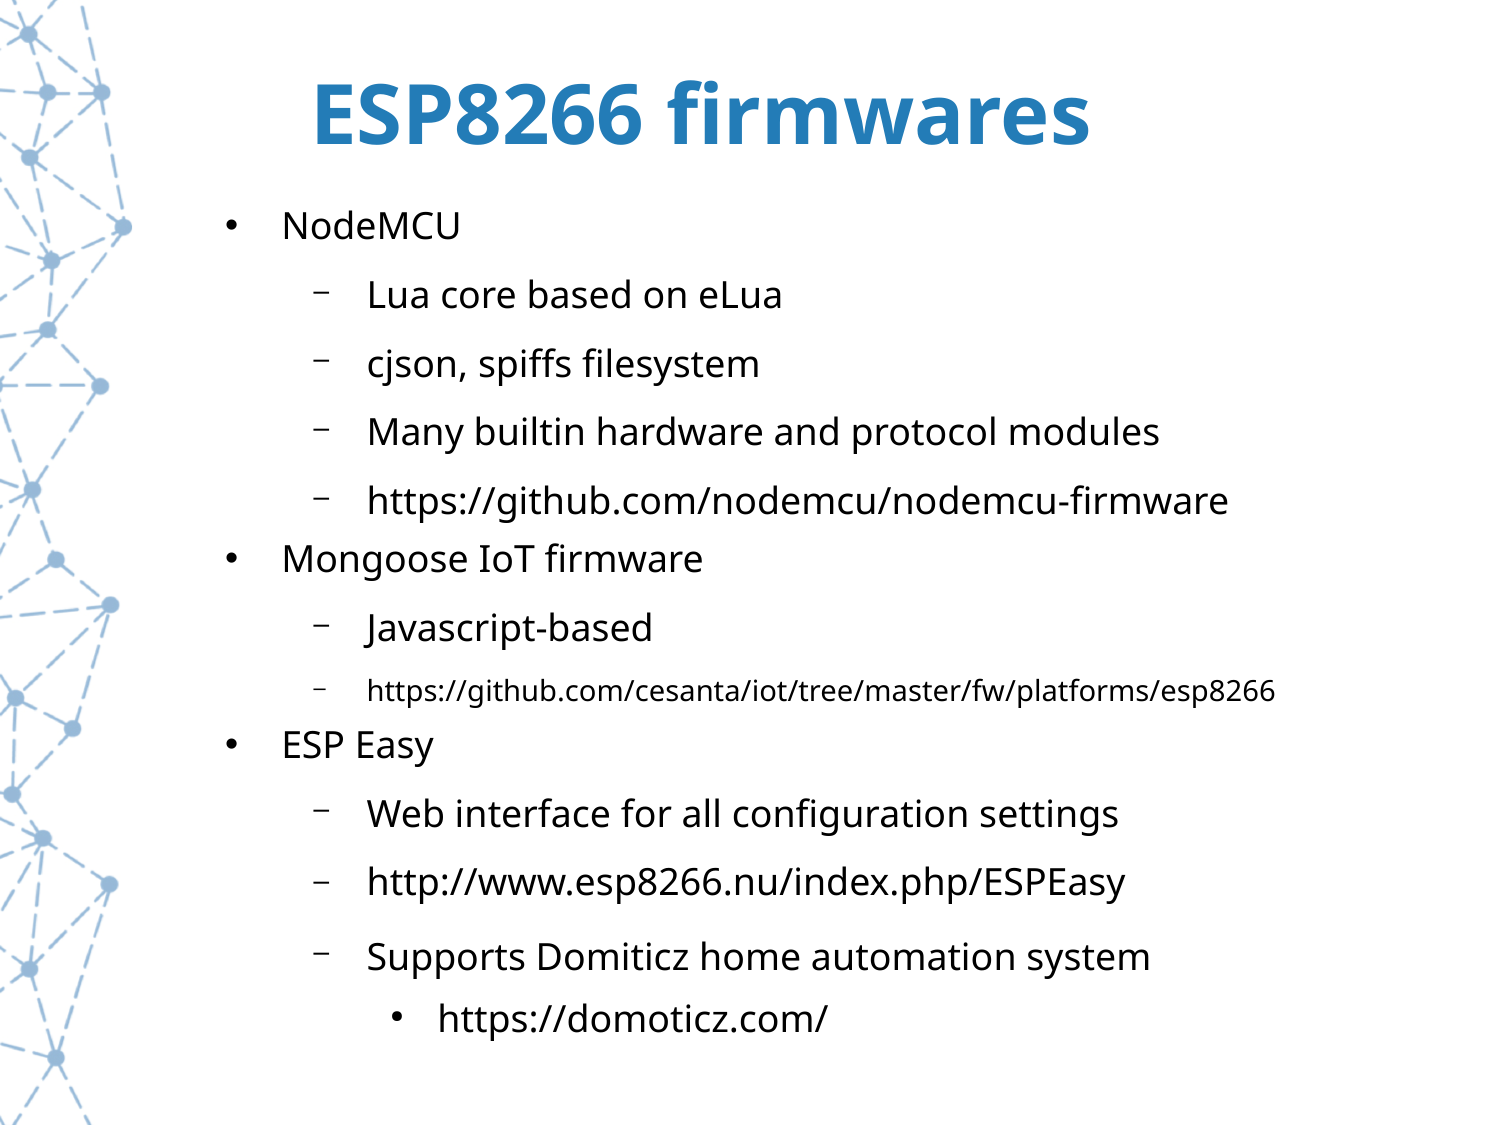

# ESP8266 firmwares
NodeMCU
Lua core based on eLua
cjson, spiffs filesystem
Many builtin hardware and protocol modules
https://github.com/nodemcu/nodemcu-firmware
Mongoose IoT firmware
Javascript-based
https://github.com/cesanta/iot/tree/master/fw/platforms/esp8266
ESP Easy
Web interface for all configuration settings
http://www.esp8266.nu/index.php/ESPEasy
Supports Domiticz home automation system
https://domoticz.com/